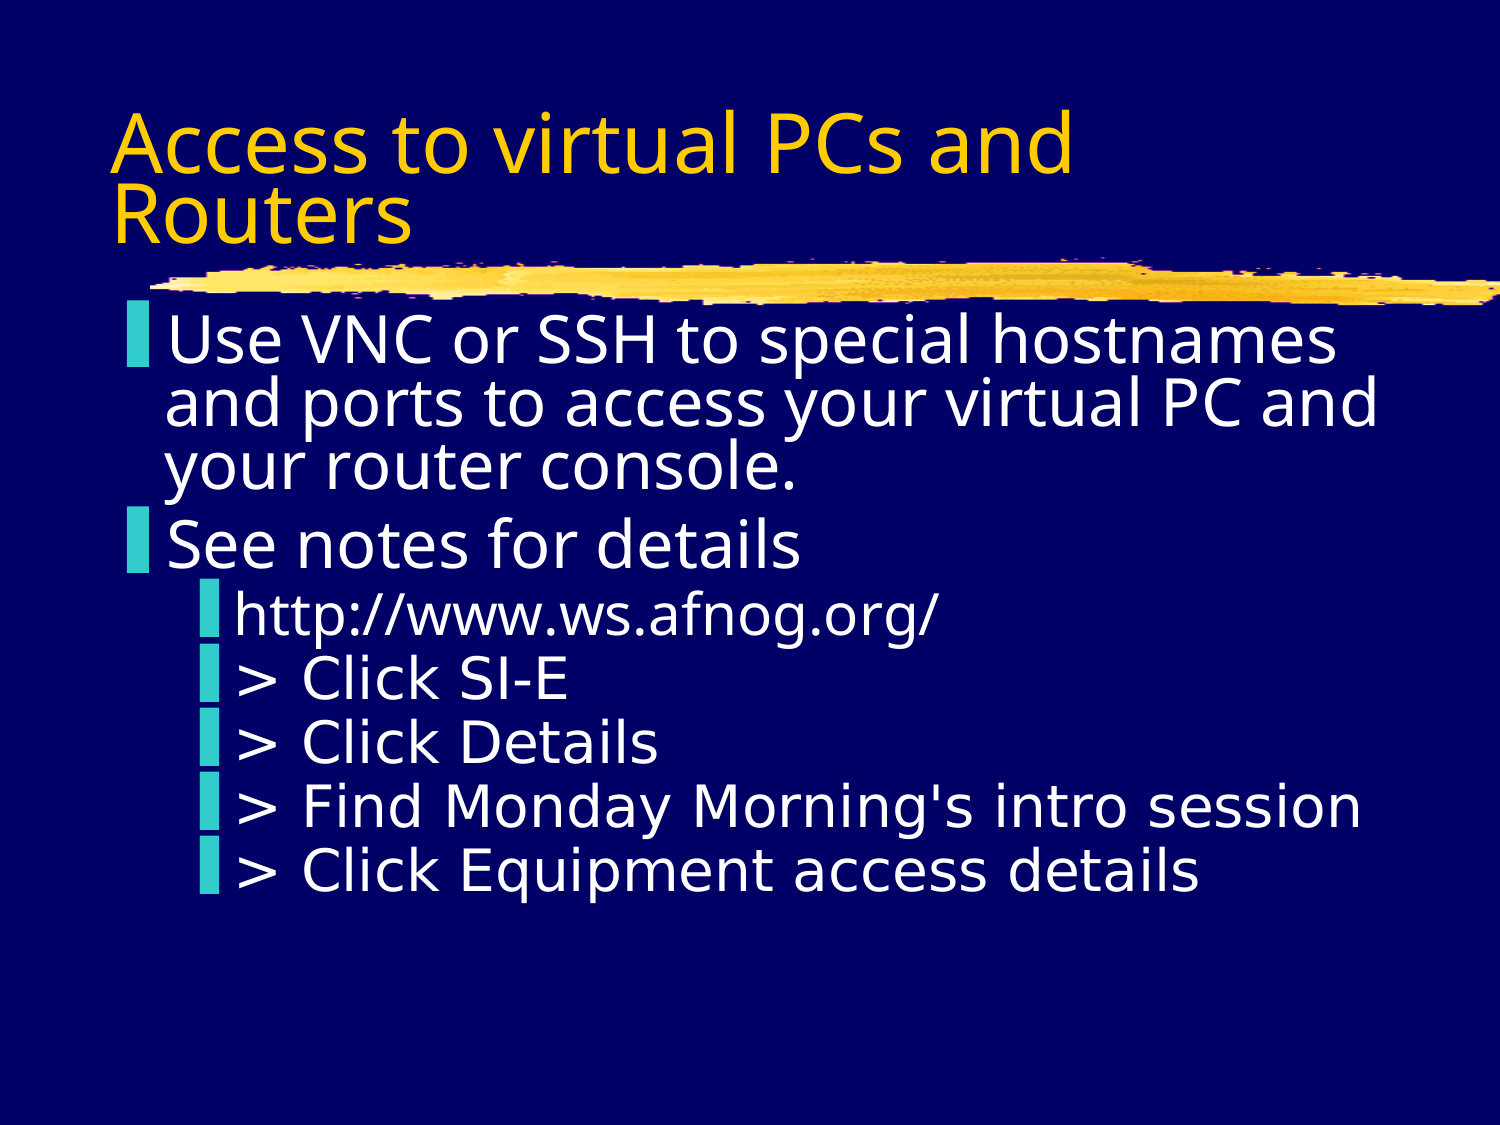

# Access to virtual PCs and Routers
Use VNC or SSH to special hostnames and ports to access your virtual PC and your router console.
See notes for details
http://www.ws.afnog.org/
> Click SI-E
> Click Details
> Find Monday Morning's intro session
> Click Equipment access details